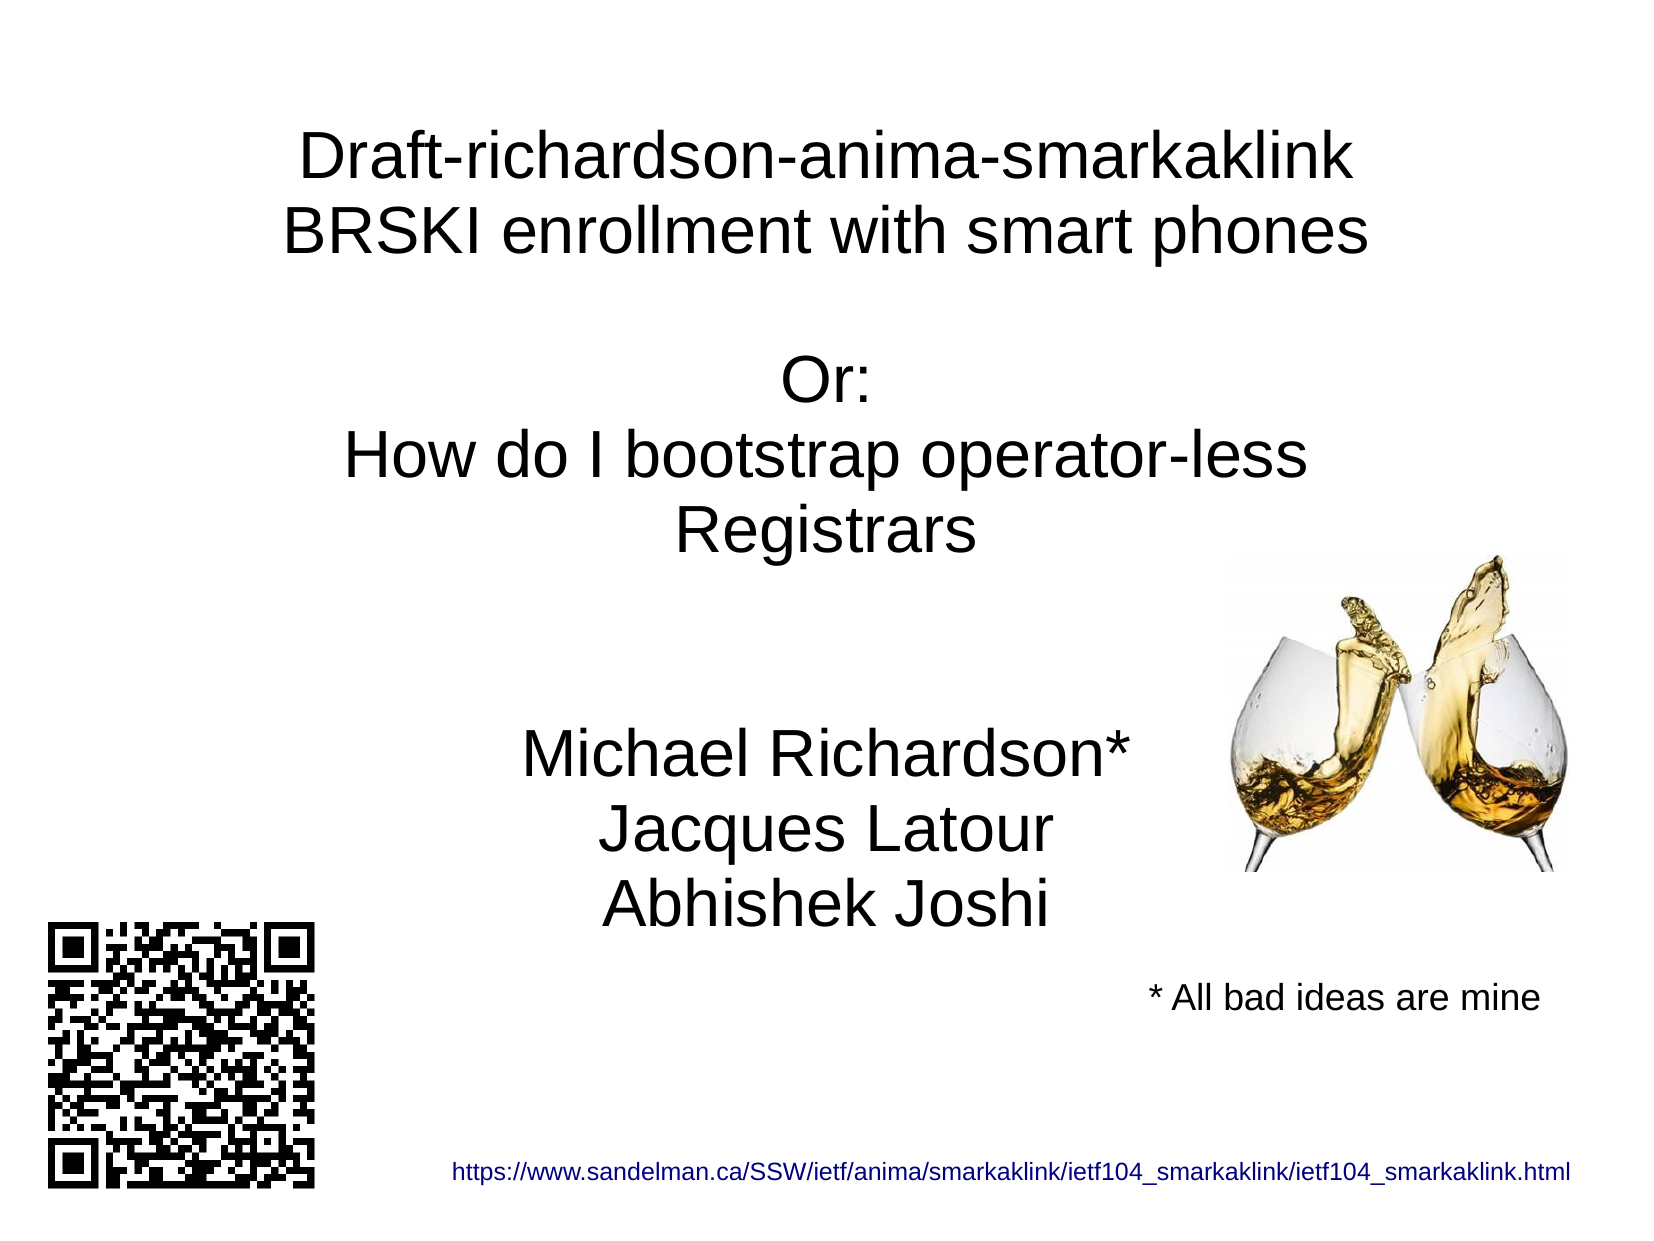

# Draft-richardson-anima-smarkaklink
BRSKI enrollment with smart phones
Or:
How do I bootstrap operator-less
Registrars
Michael Richardson*
Jacques Latour
Abhishek Joshi
* All bad ideas are mine
https://www.sandelman.ca/SSW/ietf/anima/smarkaklink/ietf104_smarkaklink/ietf104_smarkaklink.html